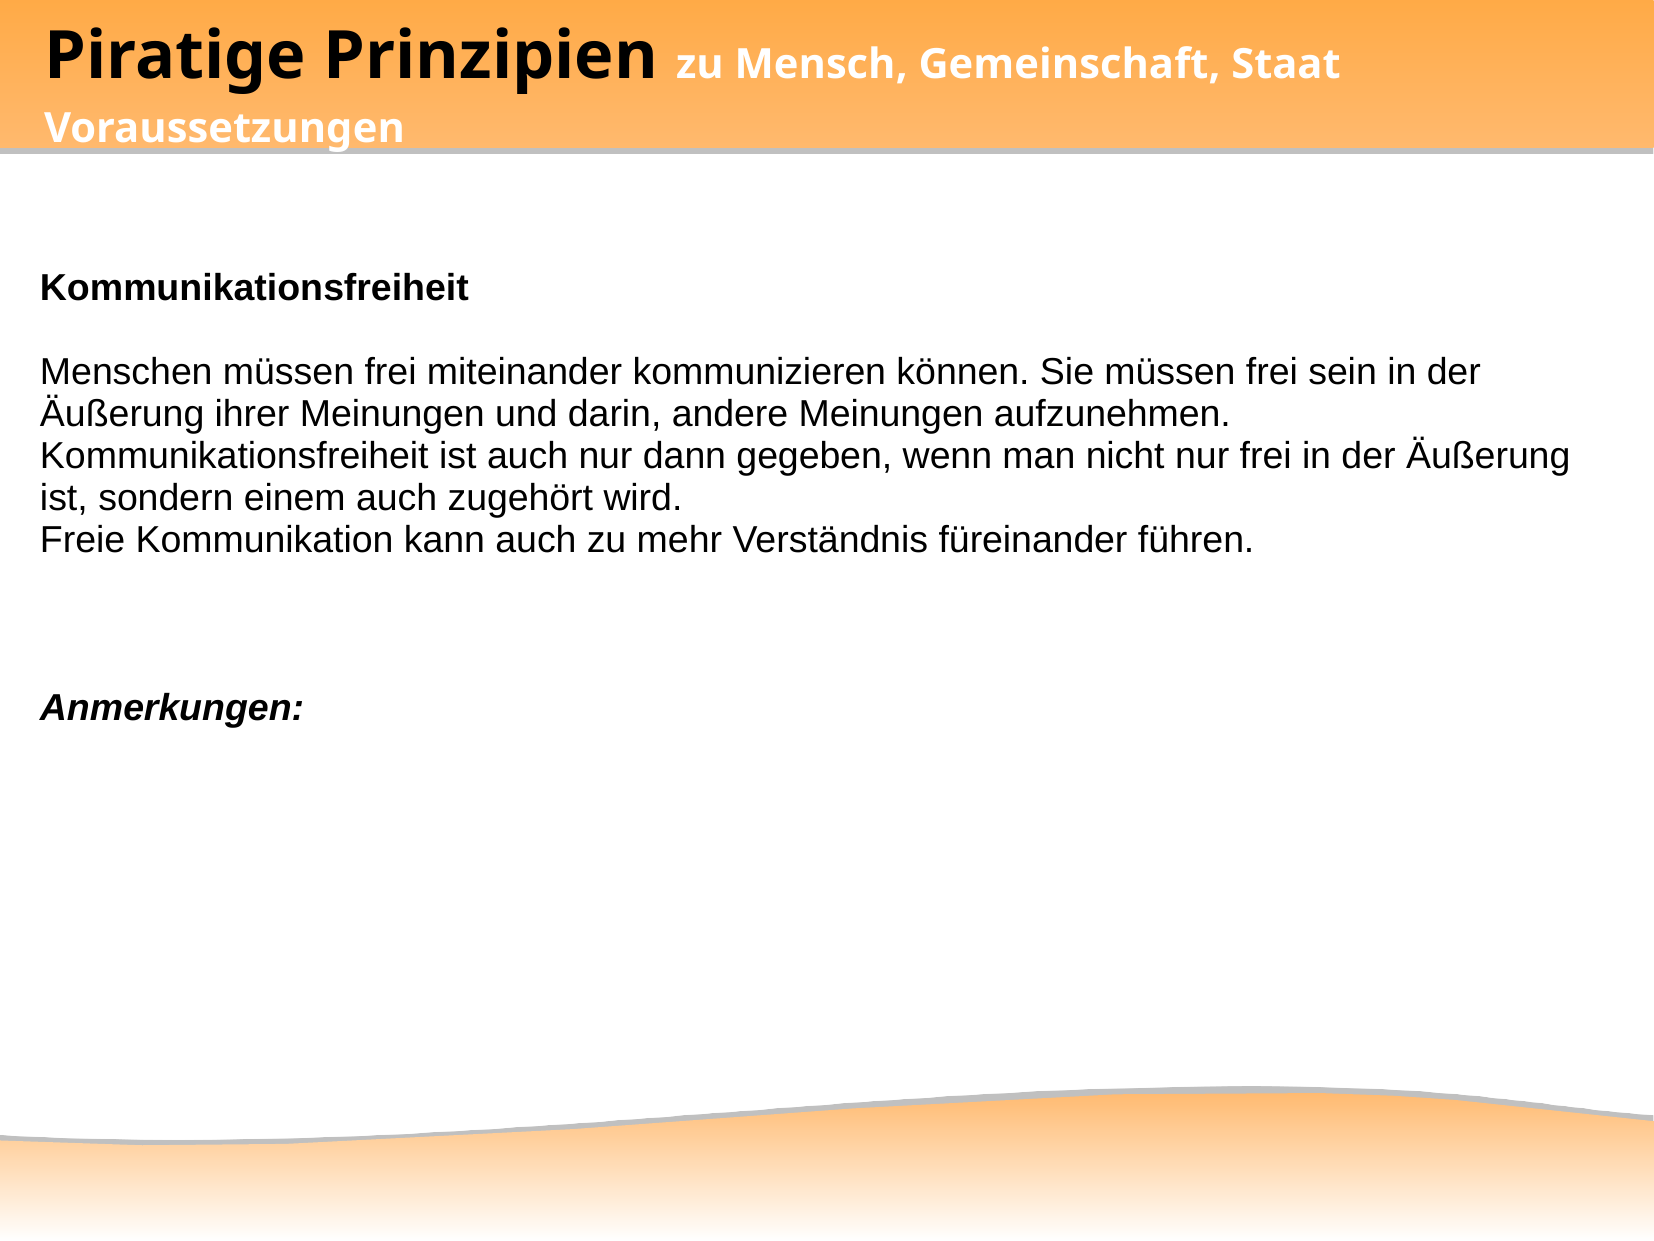

Piratige Prinzipien zu Mensch, Gemeinschaft, Staat
Voraussetzungen
Kommunikationsfreiheit
Menschen müssen frei miteinander kommunizieren können. Sie müssen frei sein in der Äußerung ihrer Meinungen und darin, andere Meinungen aufzunehmen. Kommunikationsfreiheit ist auch nur dann gegeben, wenn man nicht nur frei in der Äußerung ist, sondern einem auch zugehört wird.
Freie Kommunikation kann auch zu mehr Verständnis füreinander führen.
Anmerkungen: